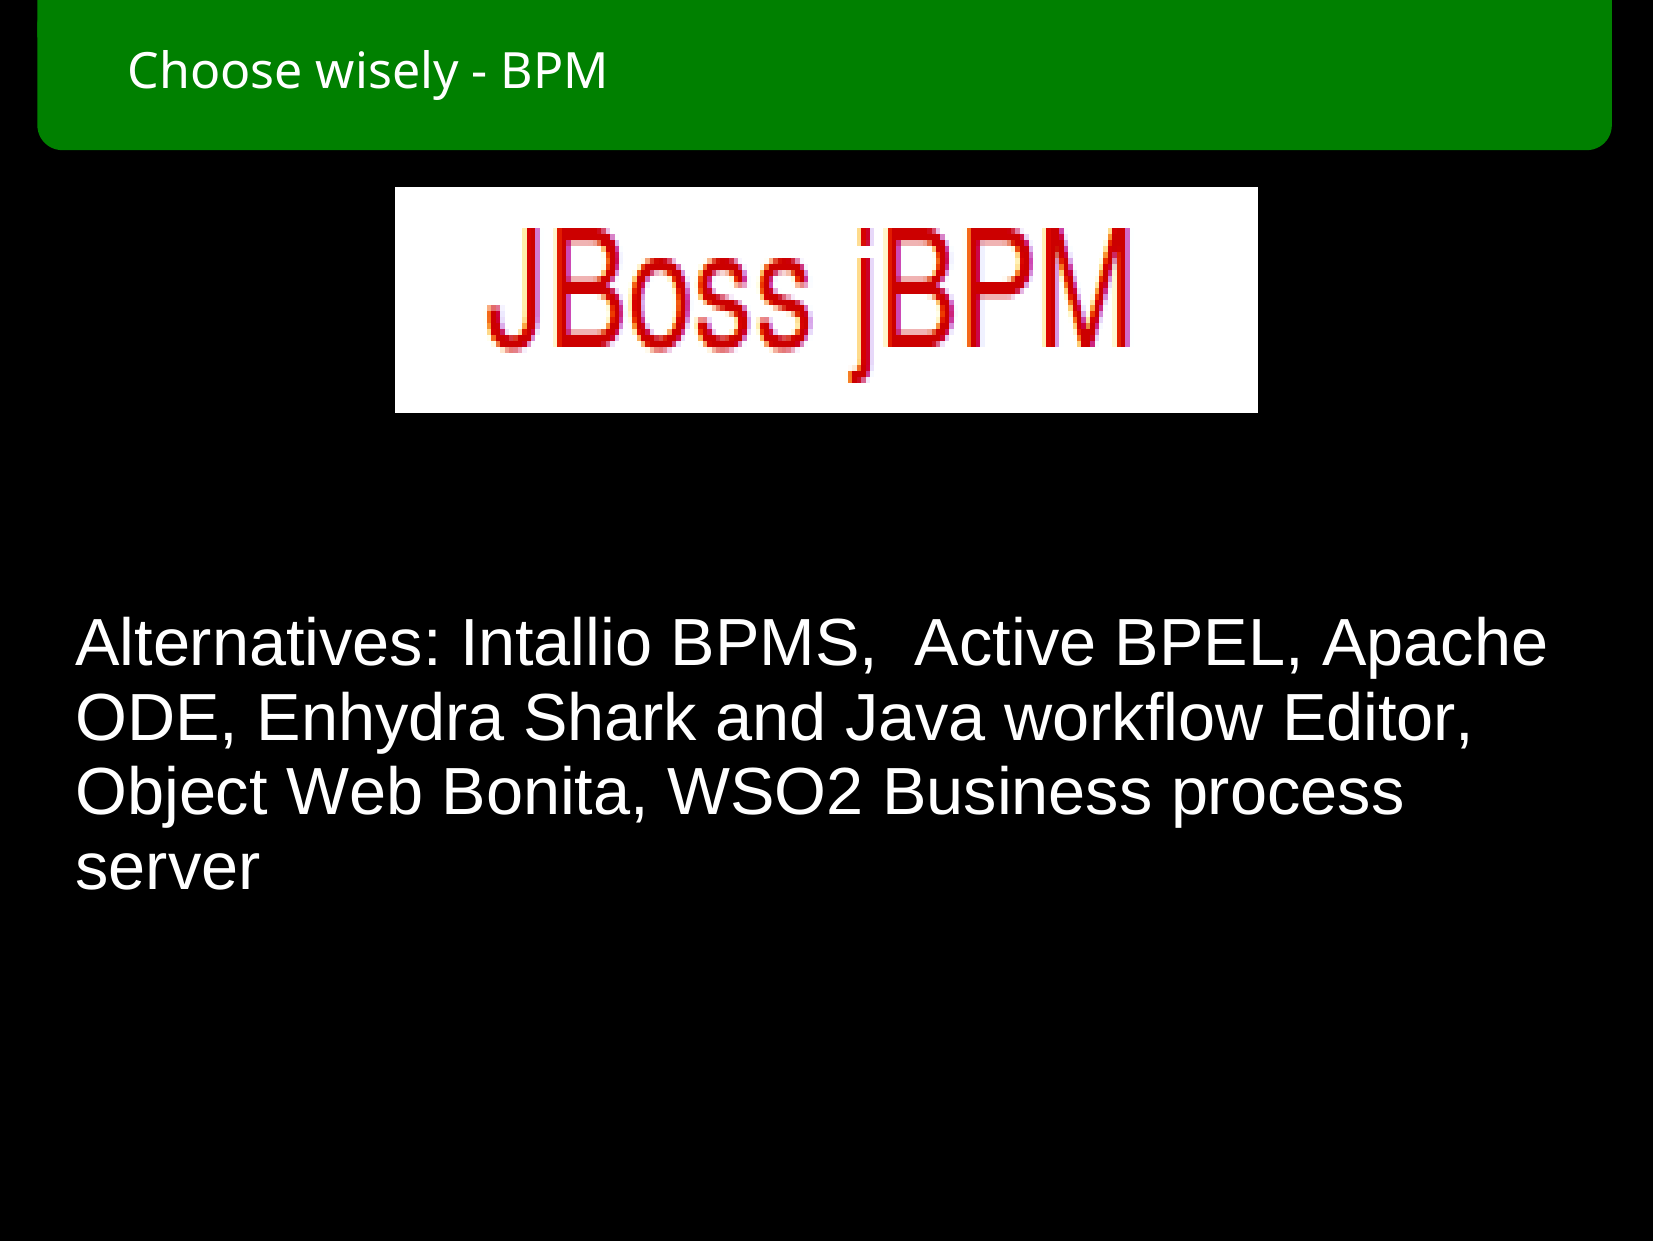

Choose wisely - BPM
# Alternatives: Intallio BPMS, Active BPEL, Apache ODE, Enhydra Shark and Java workflow Editor, Object Web Bonita, WSO2 Business process server